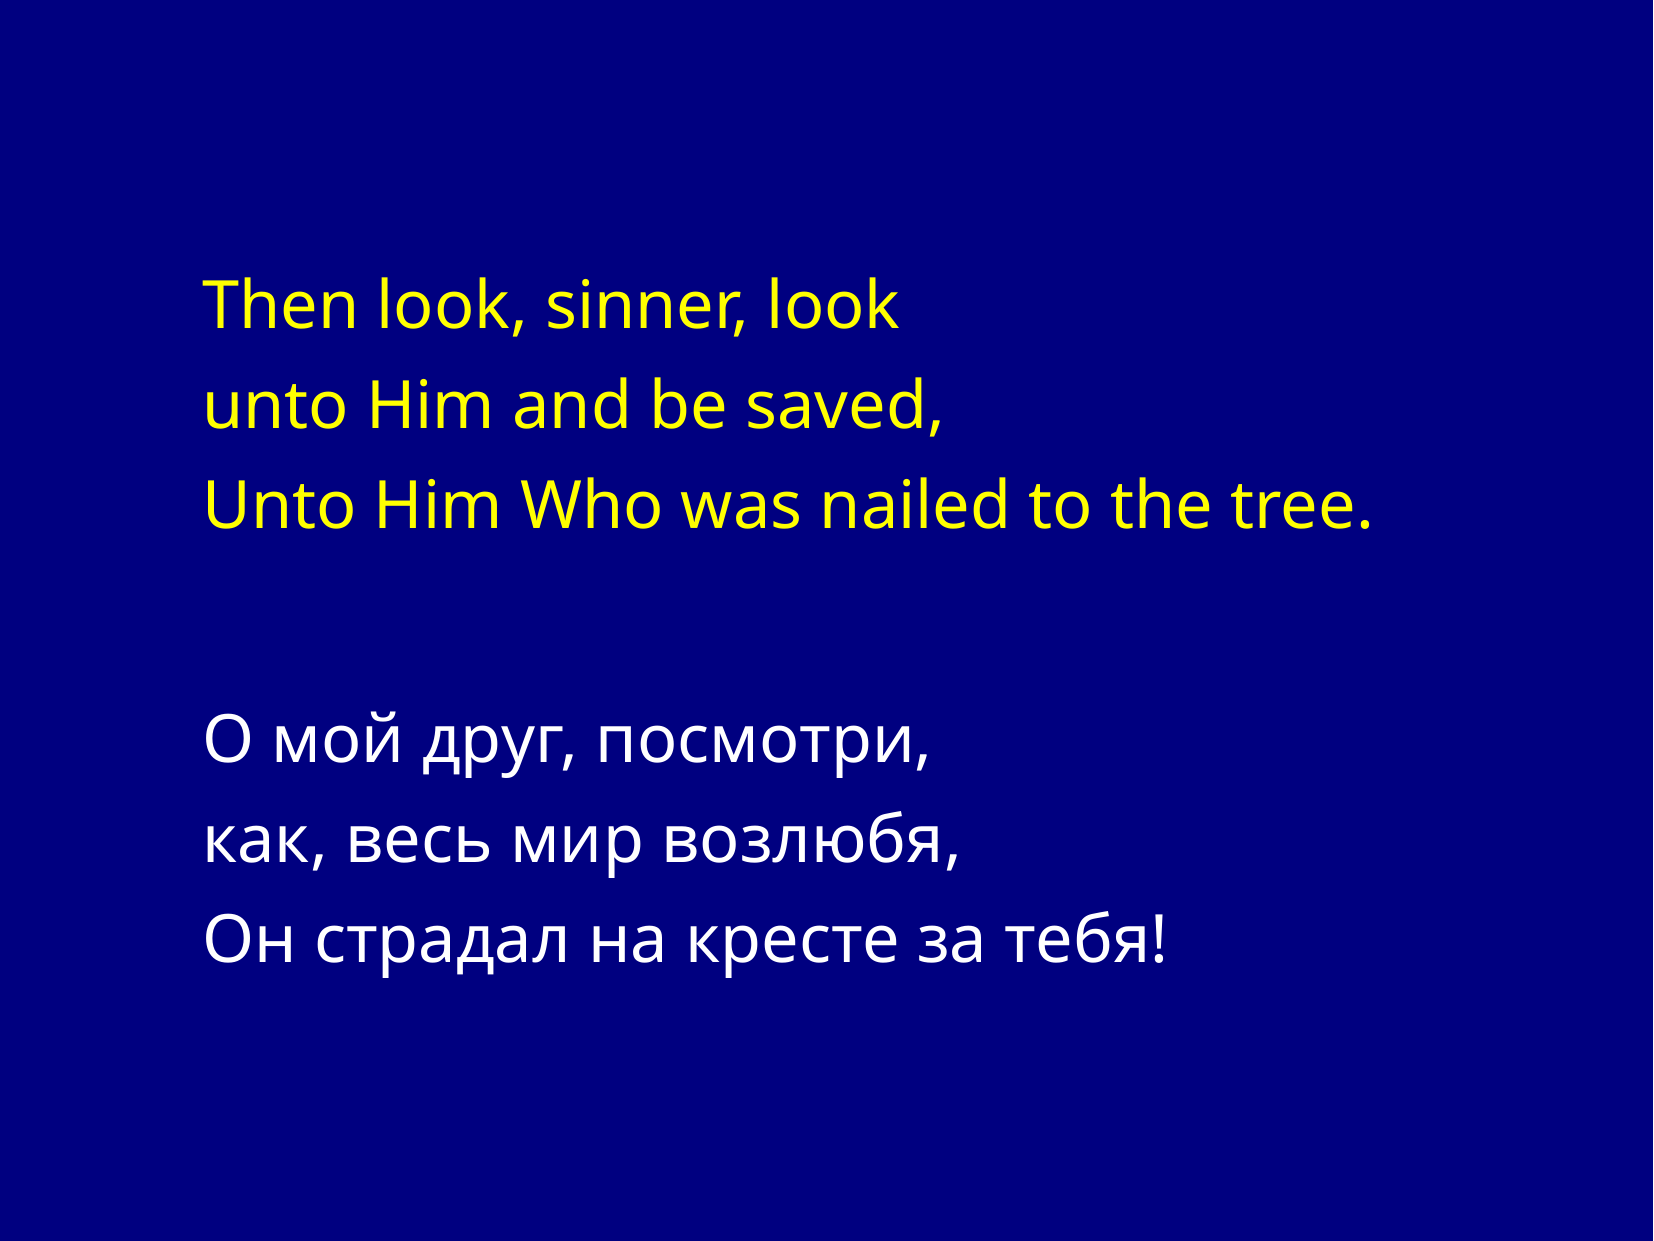

Then look, sinner, look
	unto Him and be saved,
	Unto Him Who was nailed to the tree.
	О мой друг, посмотри,
	как, весь мир возлюбя,
	Он страдал на кресте за тебя!